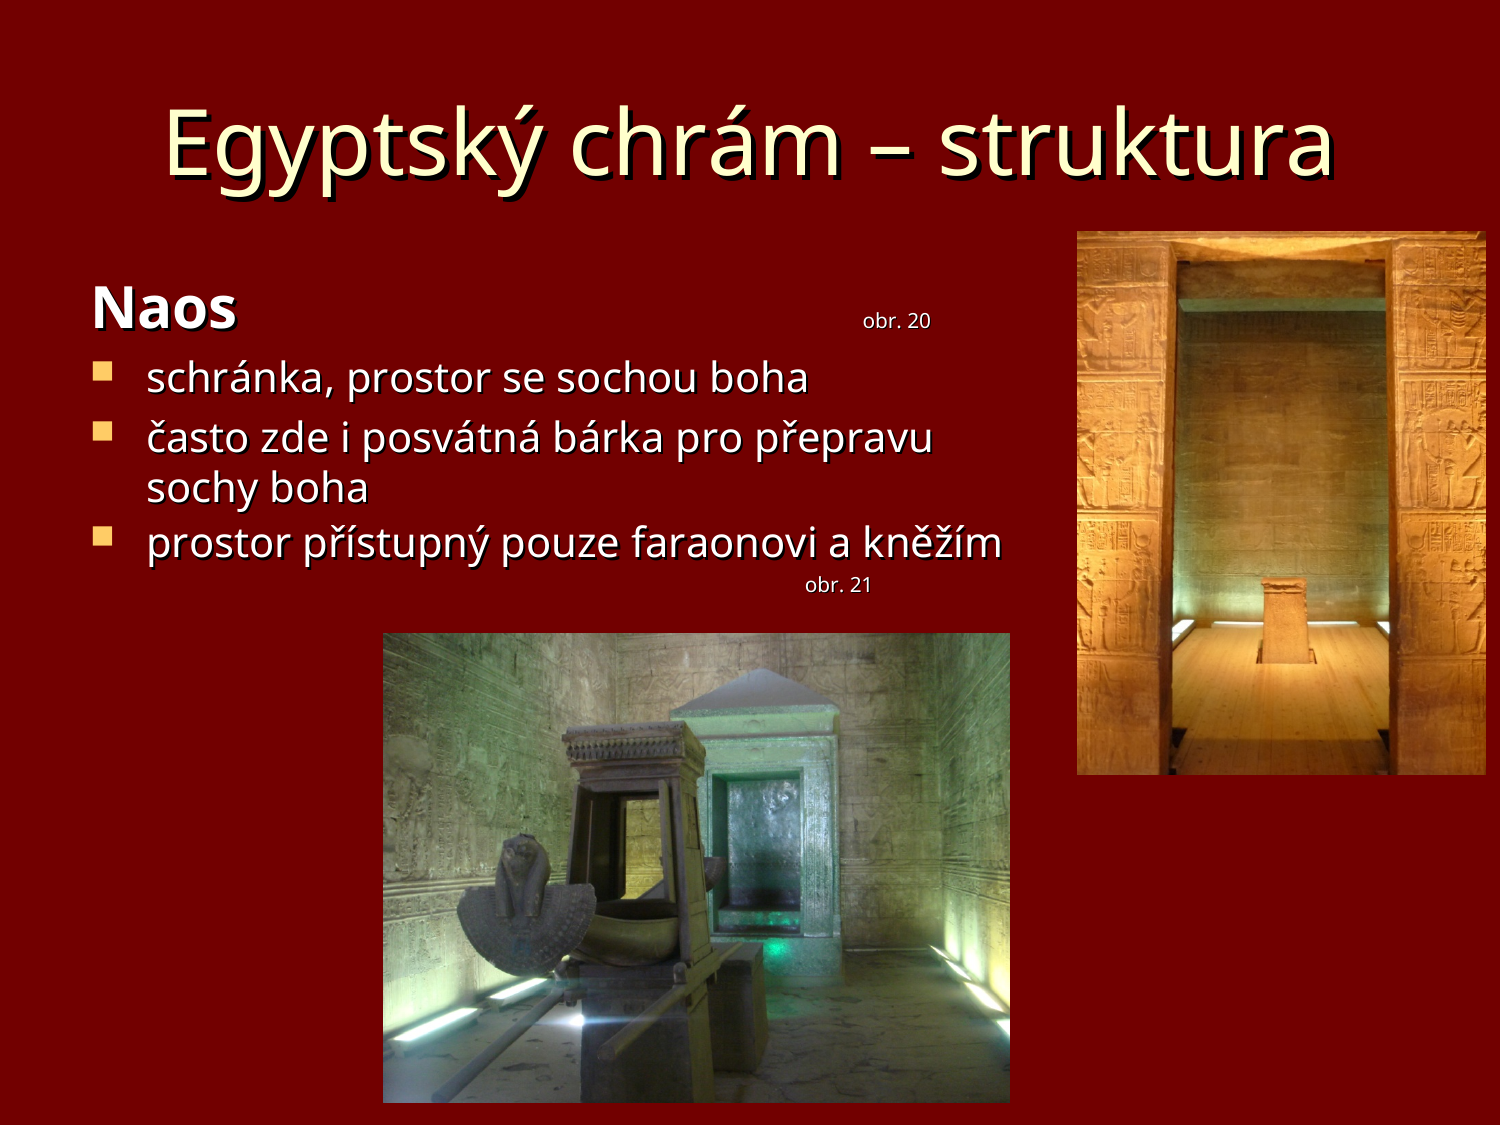

# Egyptský chrám – struktura
Naos obr. 20
schránka, prostor se sochou boha
často zde i posvátná bárka pro přepravu sochy boha
prostor přístupný pouze faraonovi a kněžím
 obr. 21